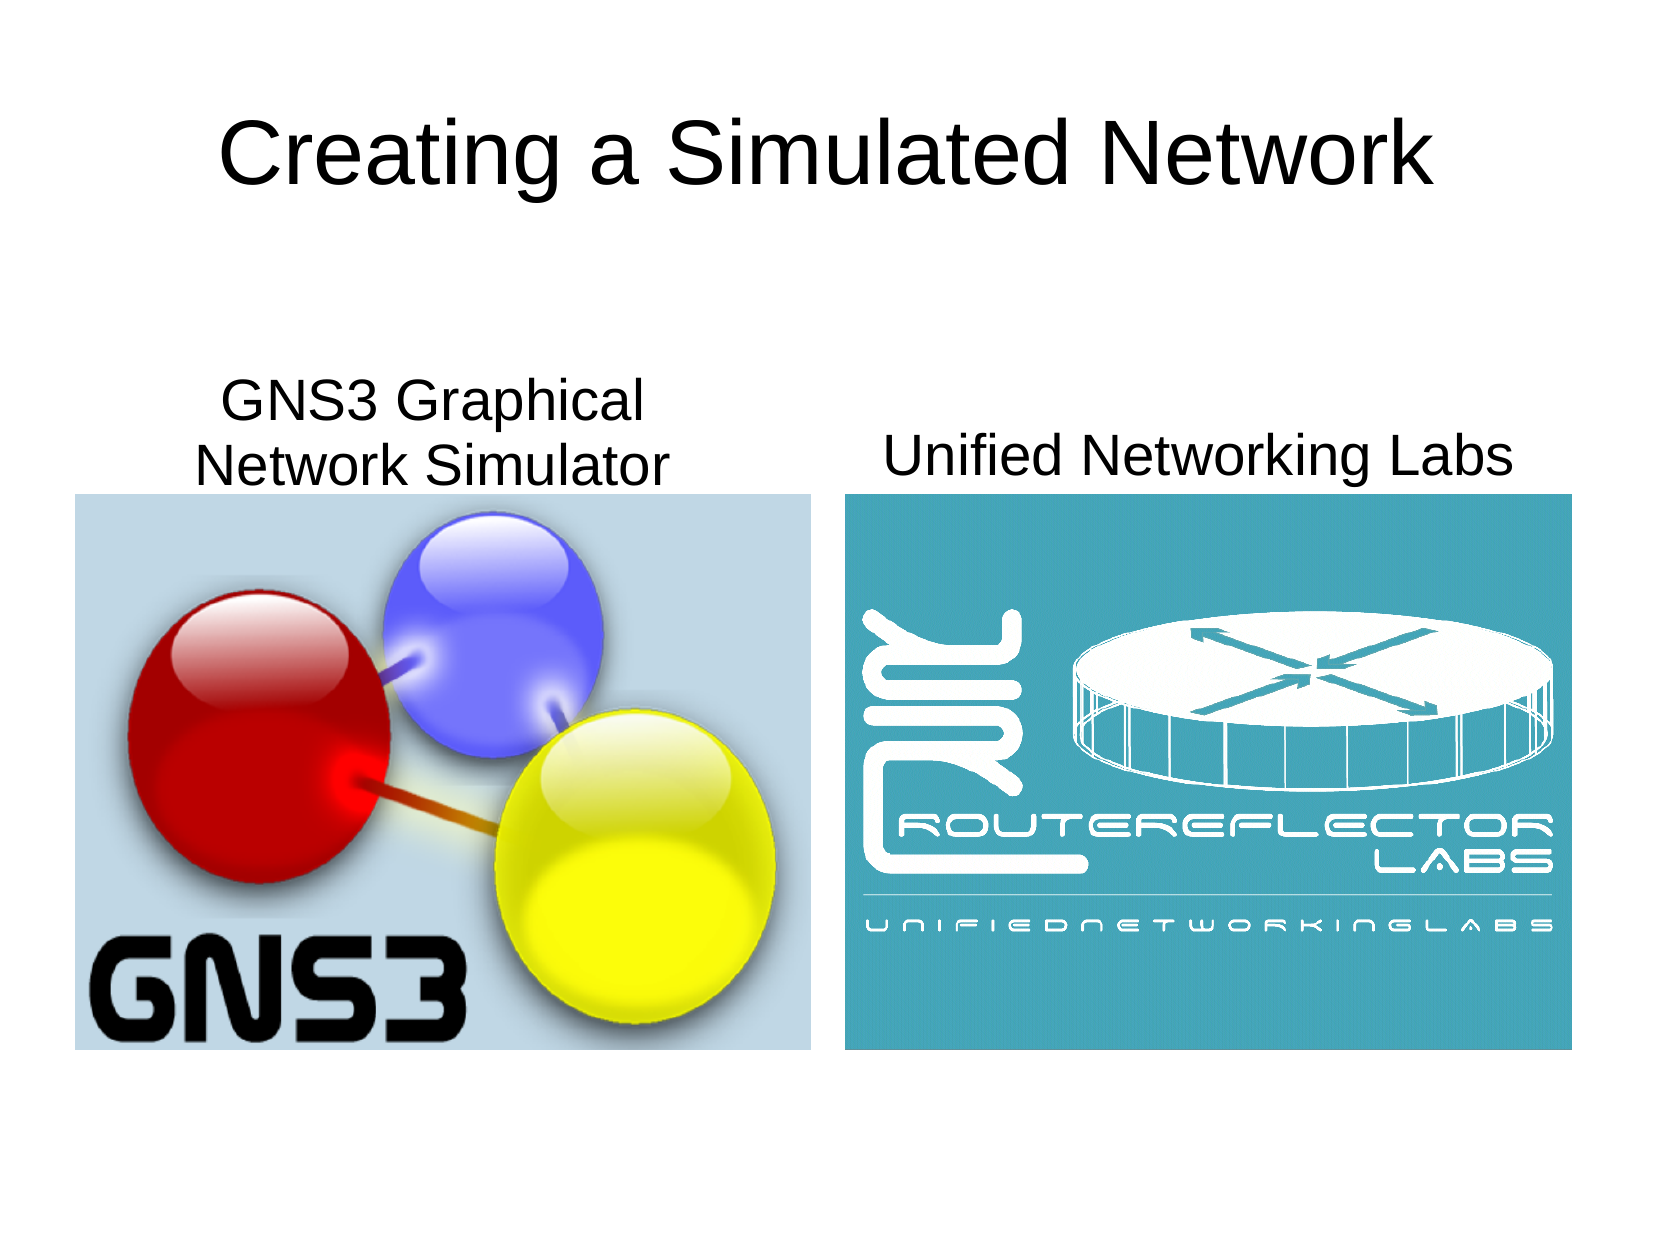

# Creating a Simulated Network
GNS3 Graphical Network Simulator
Unified Networking Labs